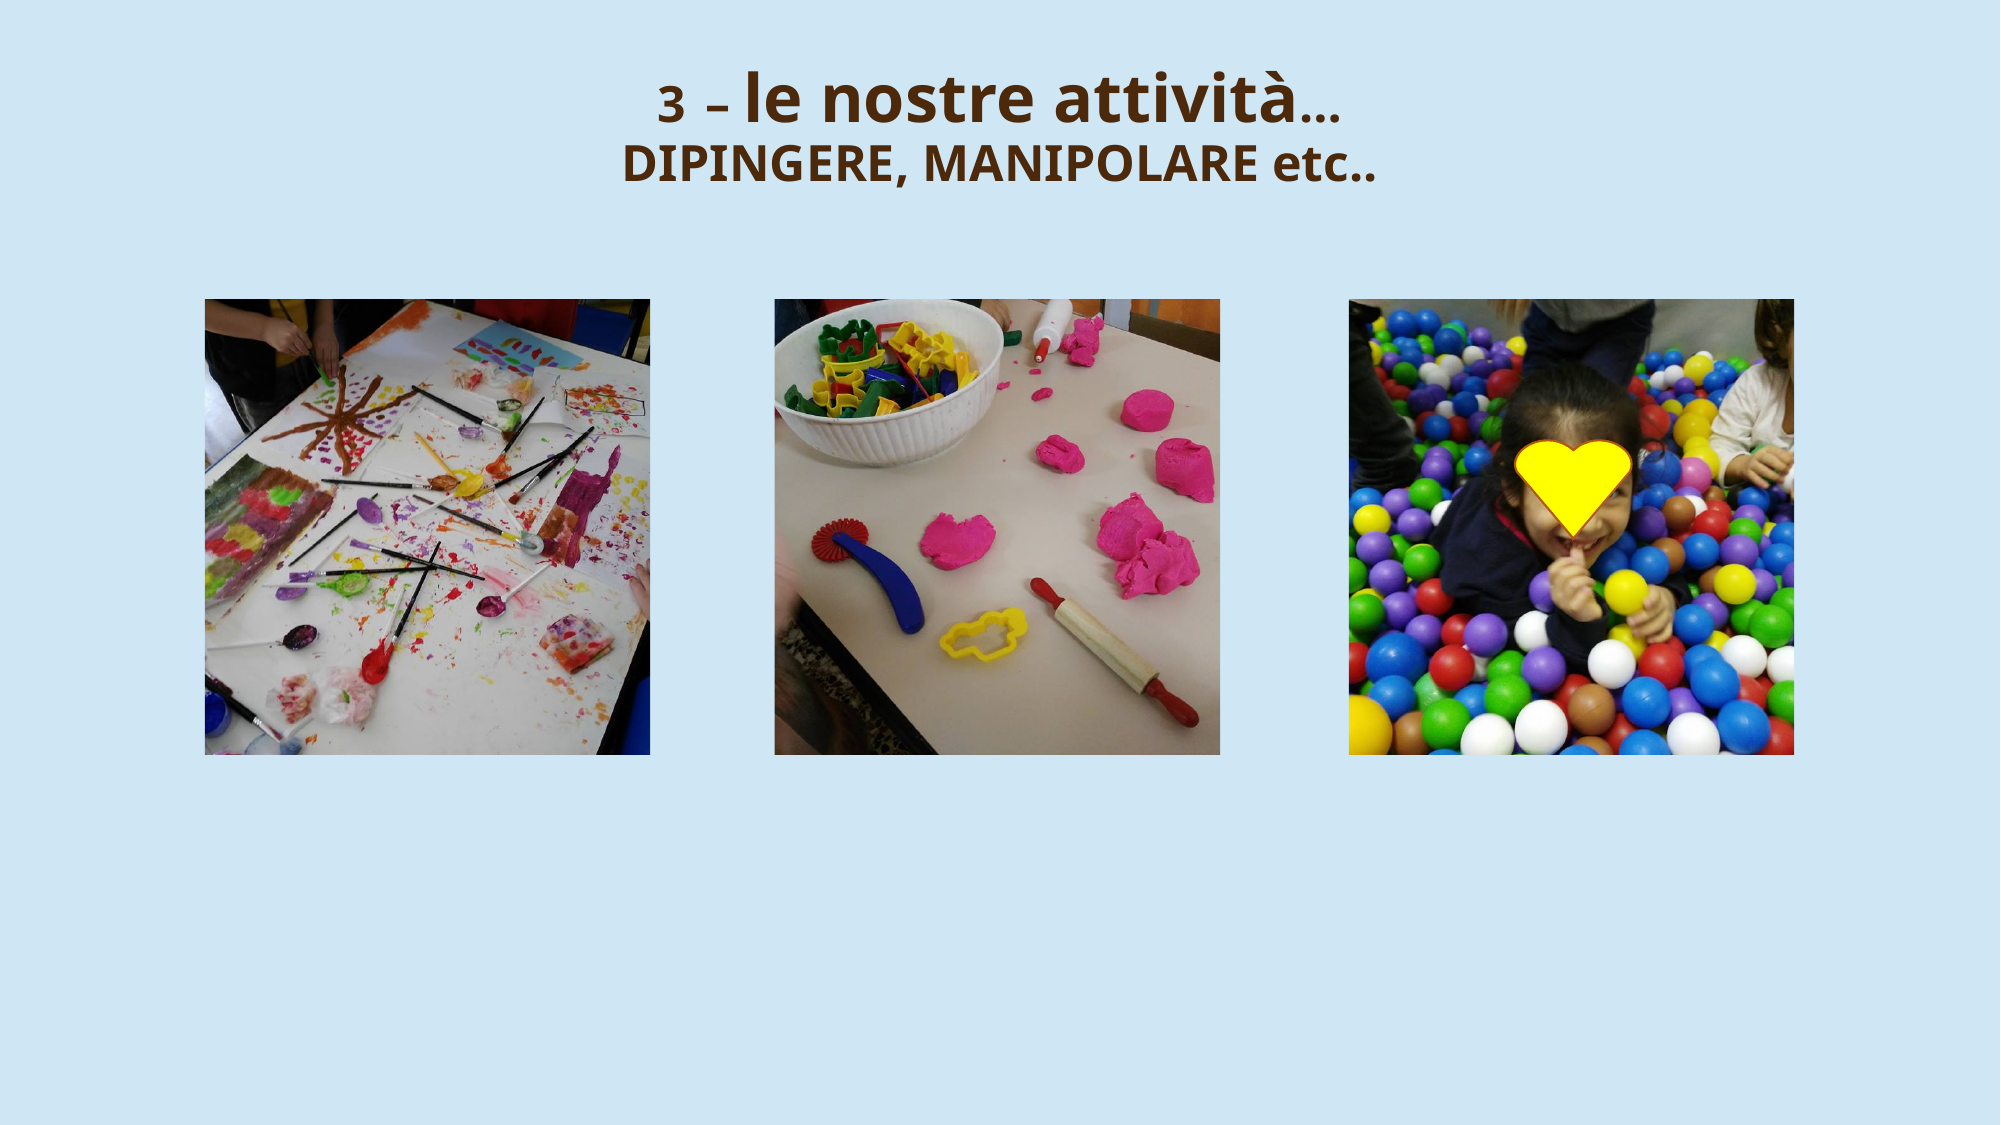

# 3 – le nostre attività… DIPINGERE, MANIPOLARE etc..